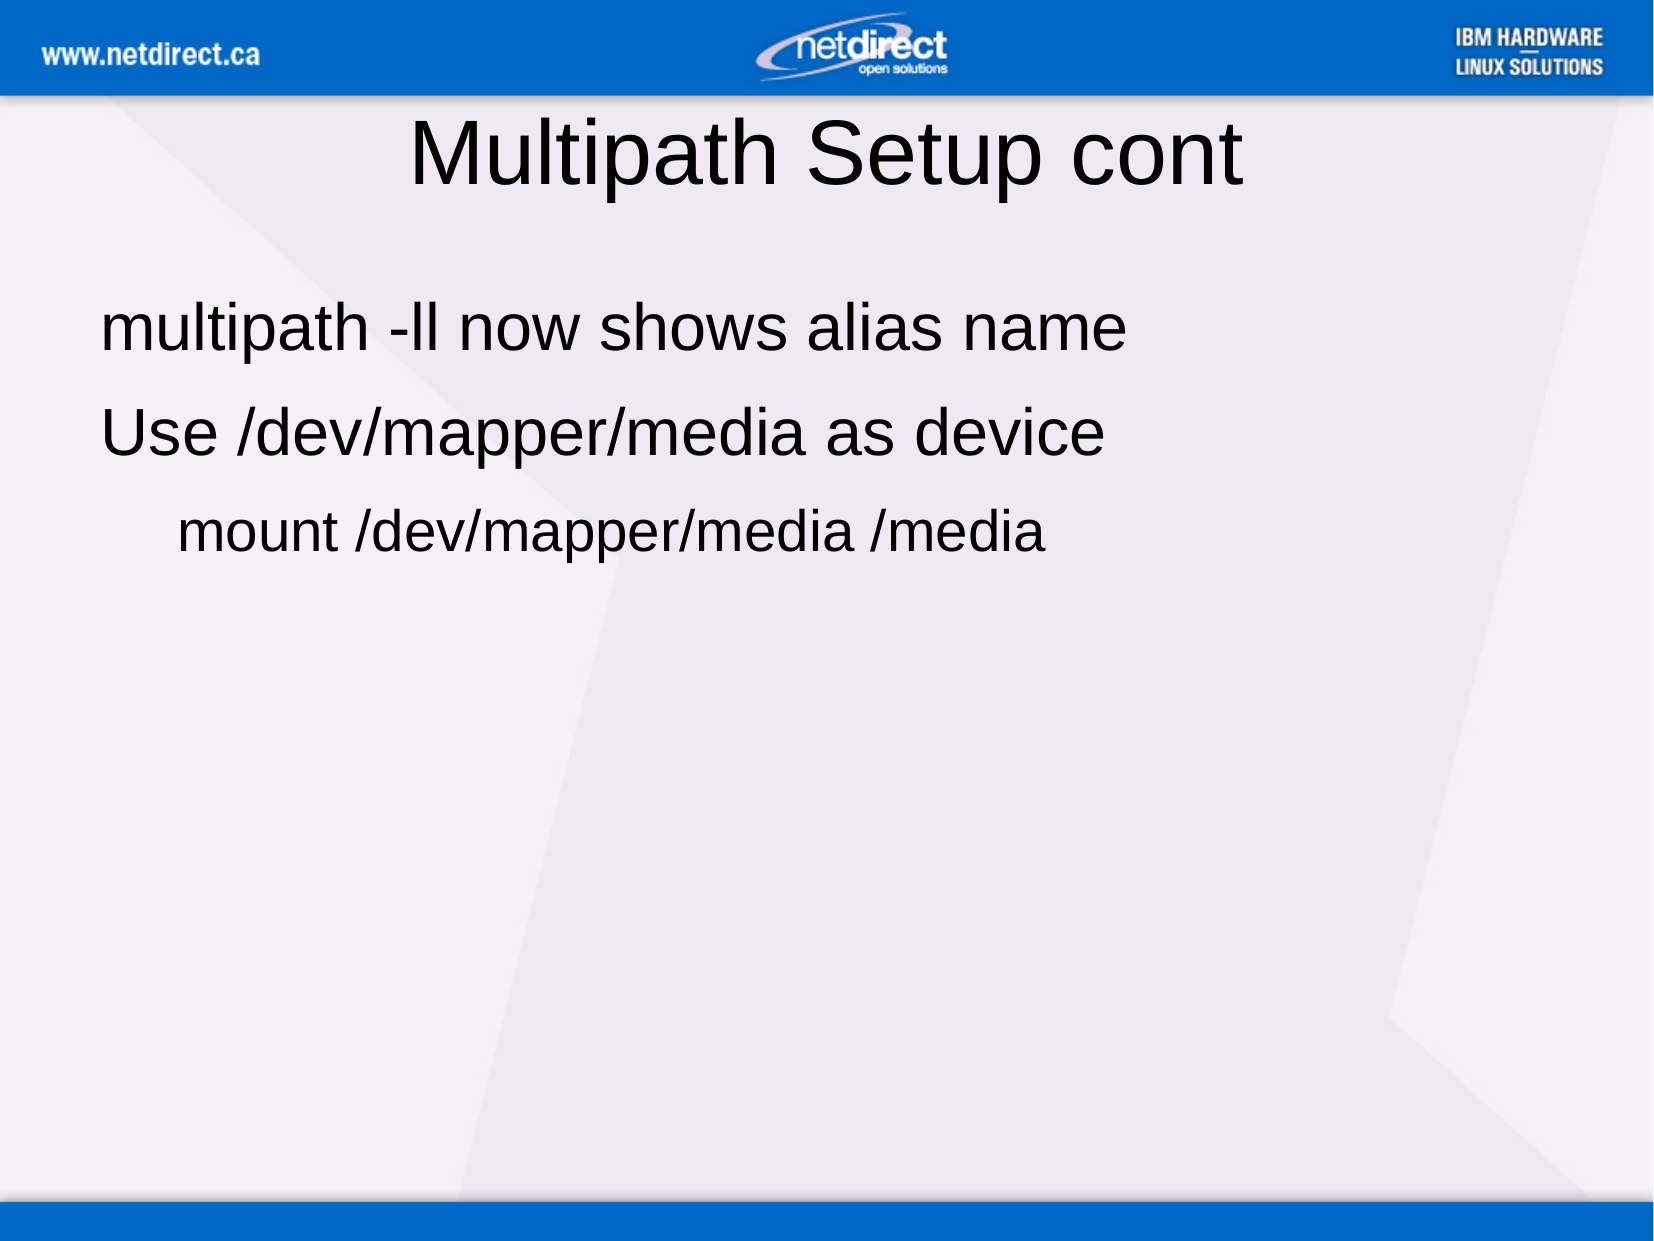

# Multipath Setup cont
multipath -ll now shows alias name
Use /dev/mapper/media as device
mount /dev/mapper/media /media